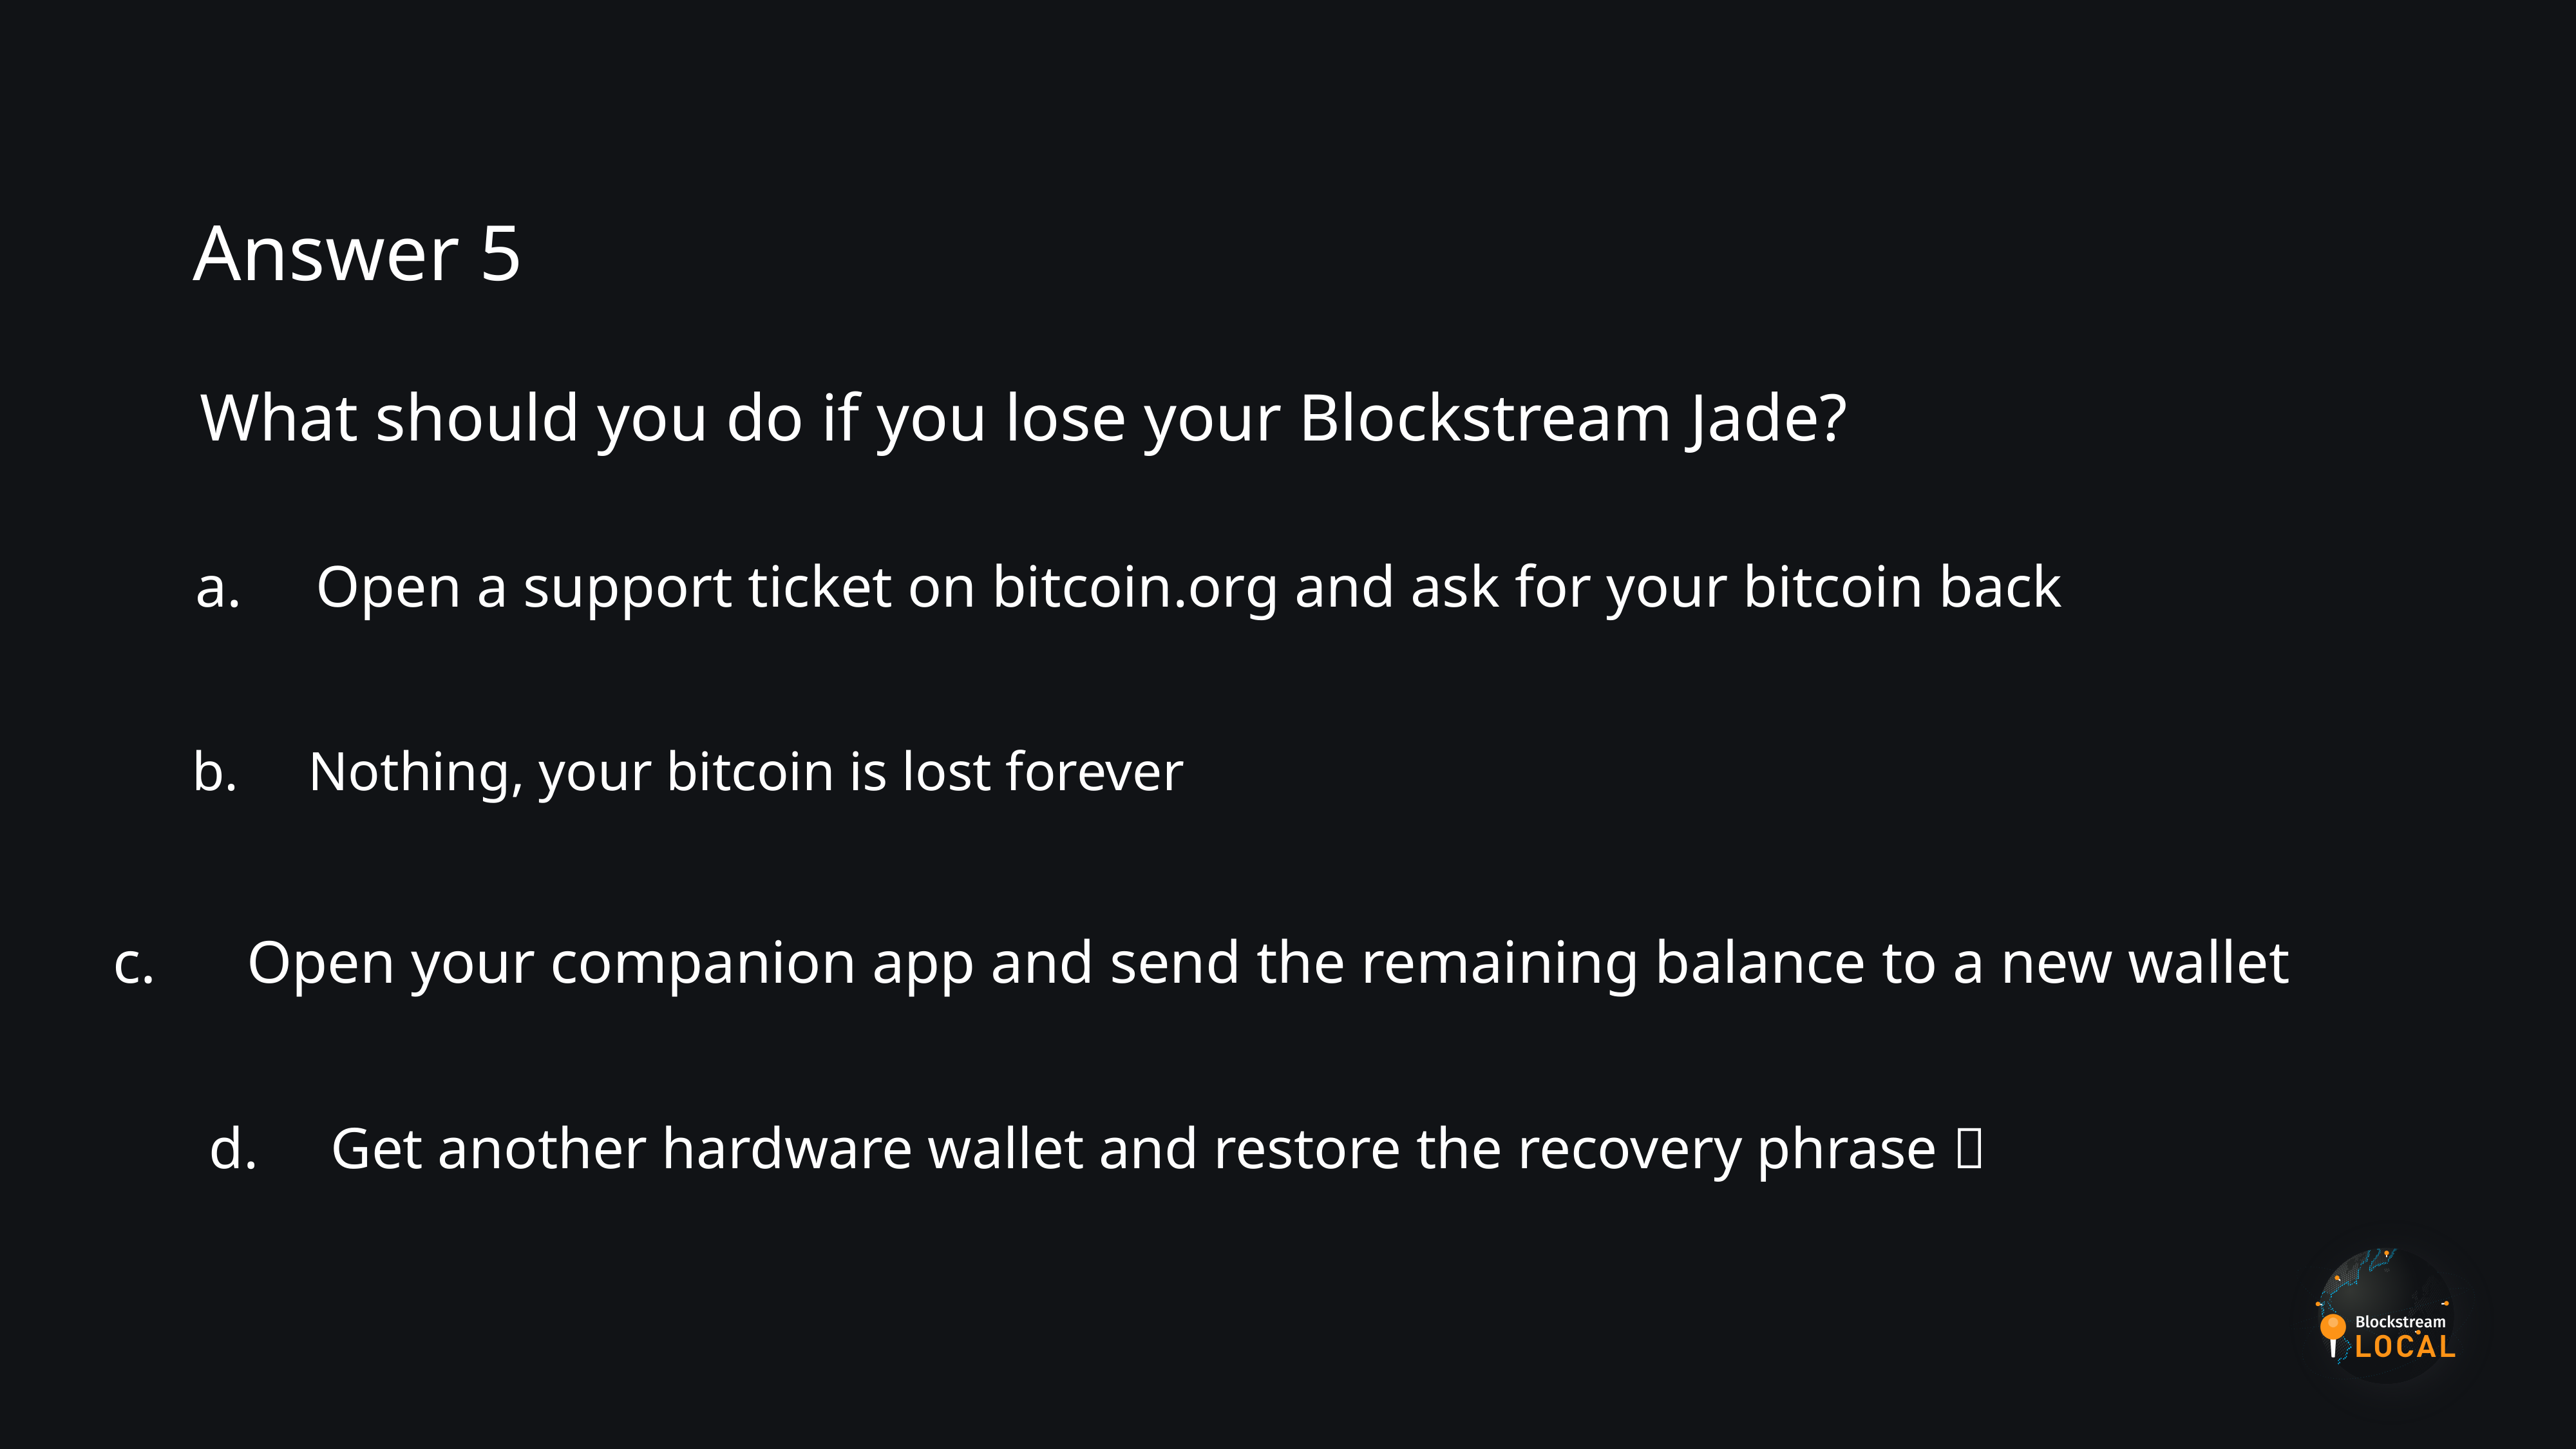

# Answer 5
What should you do if you lose your Blockstream Jade?
a. Open a support ticket on bitcoin.org and ask for your bitcoin back
b. Nothing, your bitcoin is lost forever
c. Open your companion app and send the remaining balance to a new wallet
d. Get another hardware wallet and restore the recovery phrase ✅